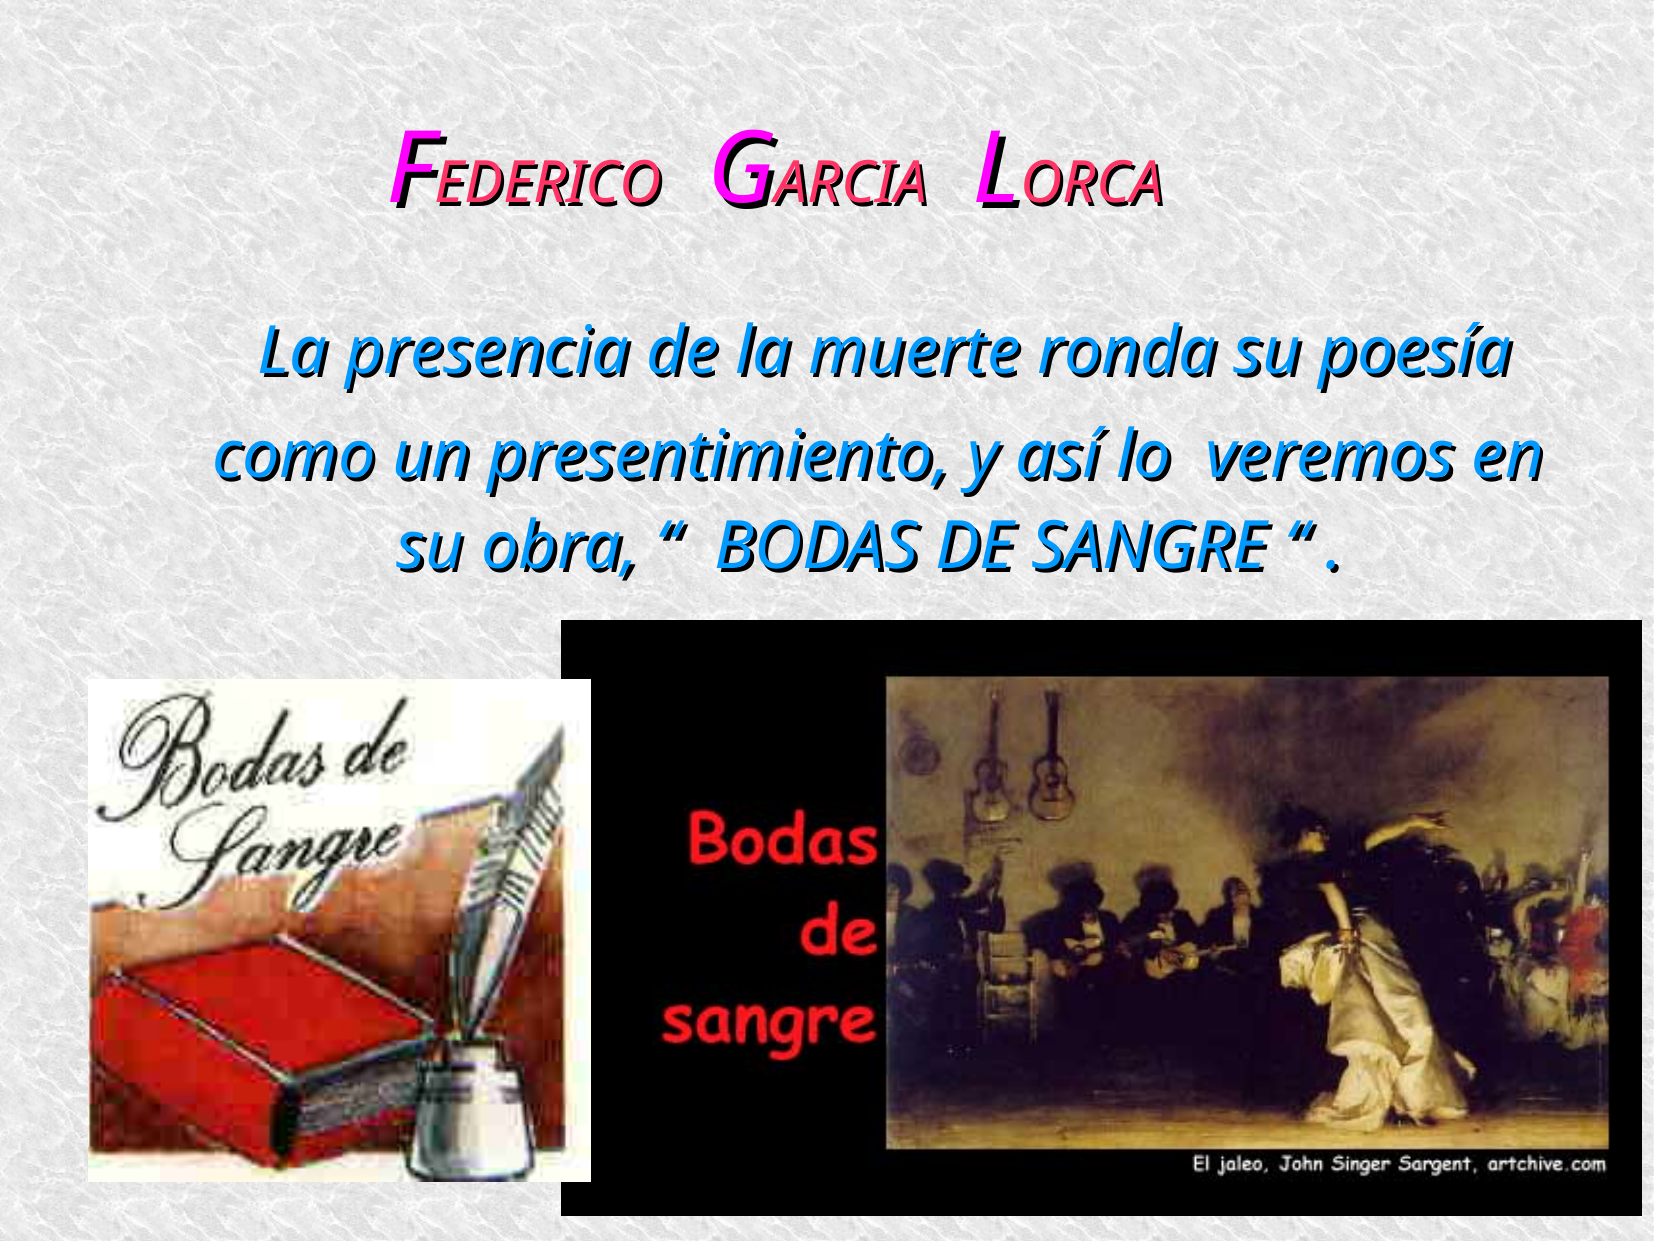

FEDERICO GARCIA LORCA
La presencia de la muerte ronda su poesía
como un presentimiento, y así lo veremos en
su obra, “ BODAS DE SANGRE “ .